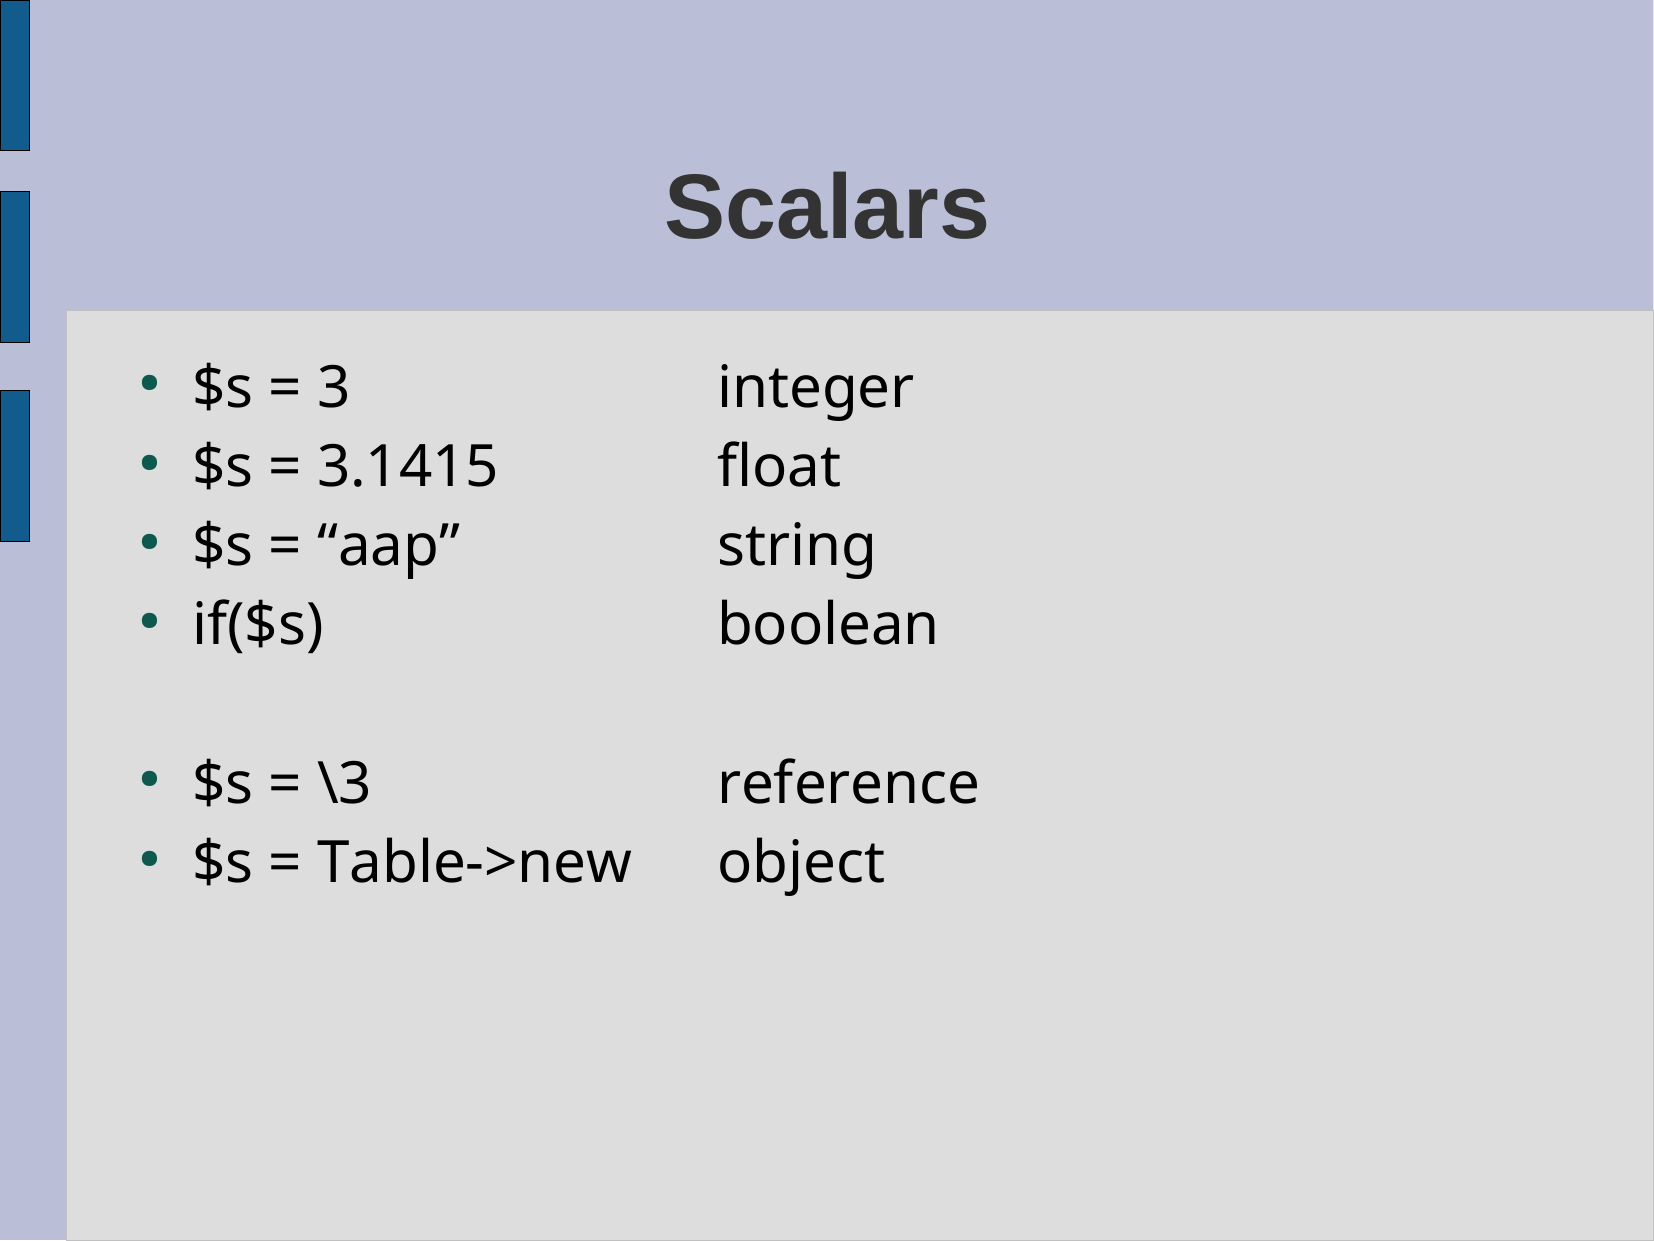

# Scalars
$s = 3					integer
$s = 3.1415			float
$s = “aap”				string
if($s)						boolean
$s = \3					reference
$s = Table->new		object